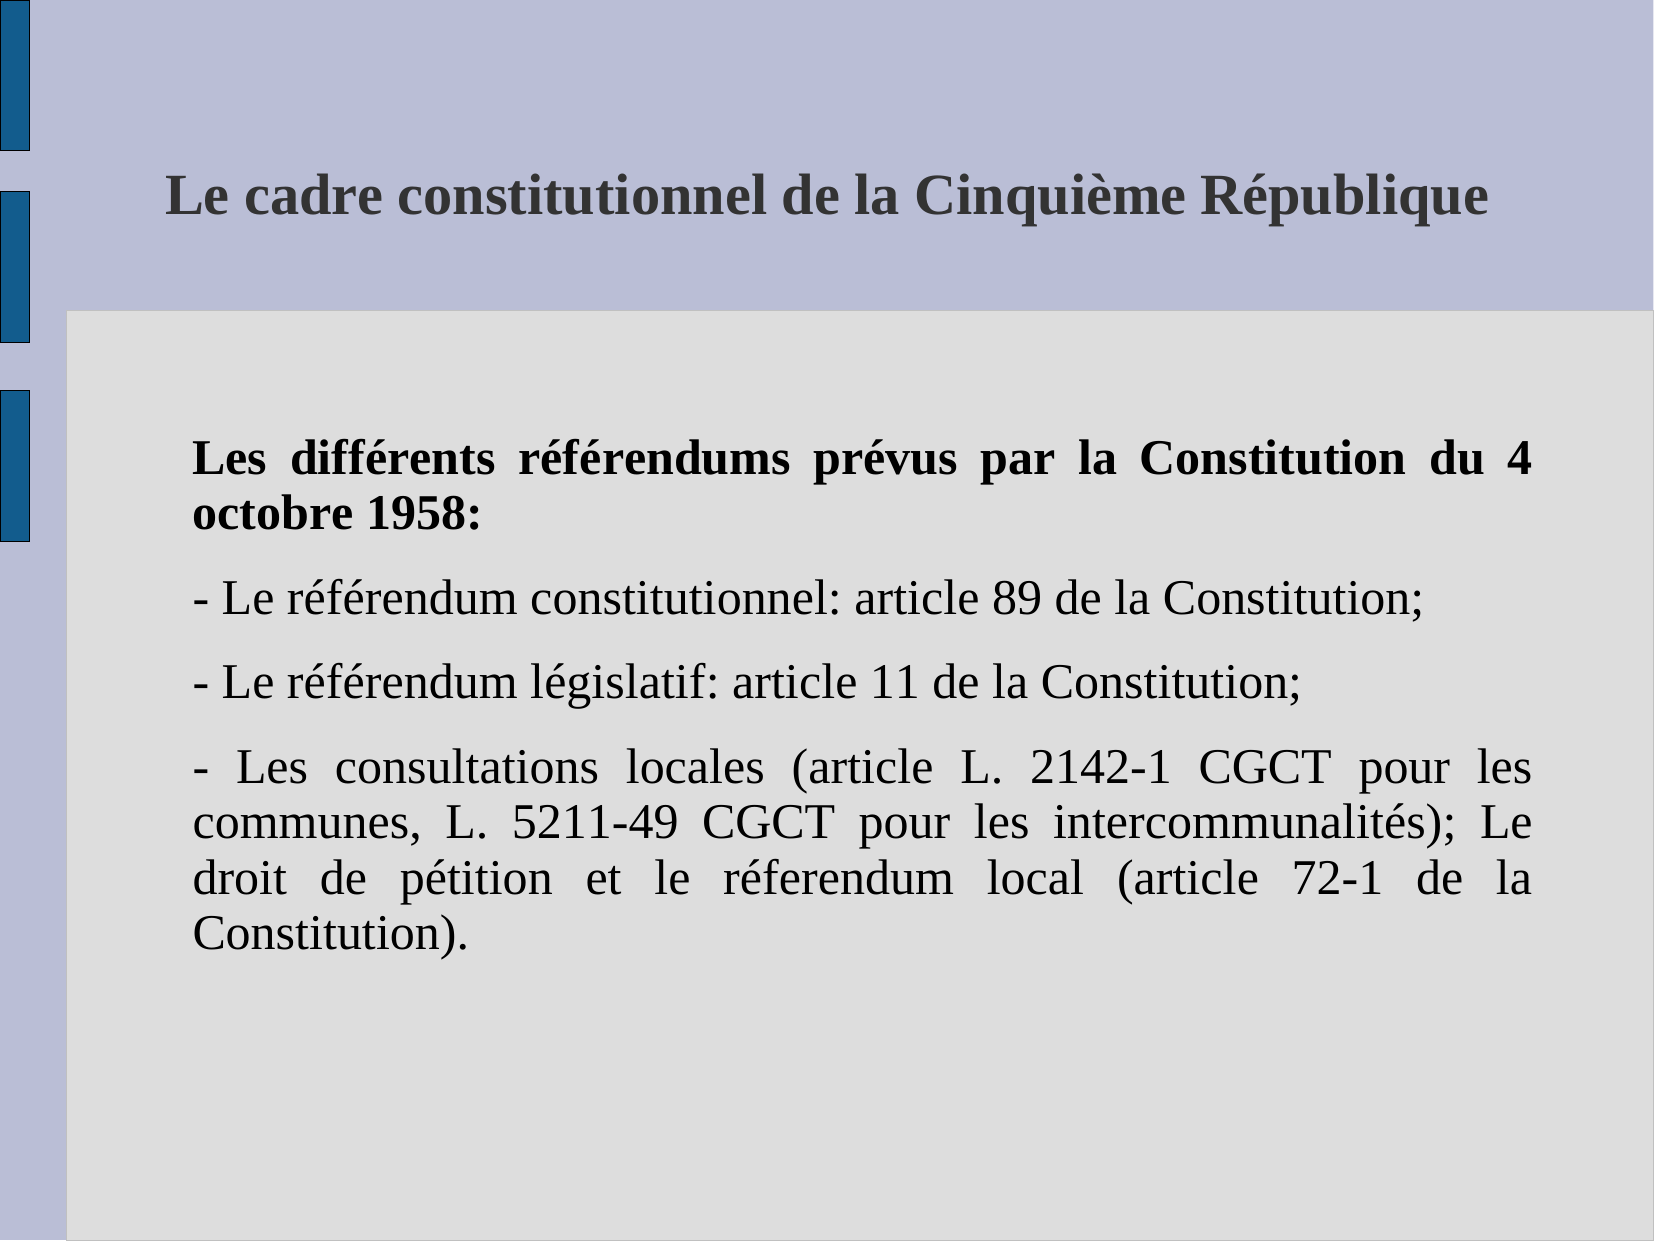

# Le cadre constitutionnel de la Cinquième République
Les différents référendums prévus par la Constitution du 4 octobre 1958:
- Le référendum constitutionnel: article 89 de la Constitution;
- Le référendum législatif: article 11 de la Constitution;
- Les consultations locales (article L. 2142-1 CGCT pour les communes, L. 5211-49 CGCT pour les intercommunalités); Le droit de pétition et le réferendum local (article 72-1 de la Constitution).